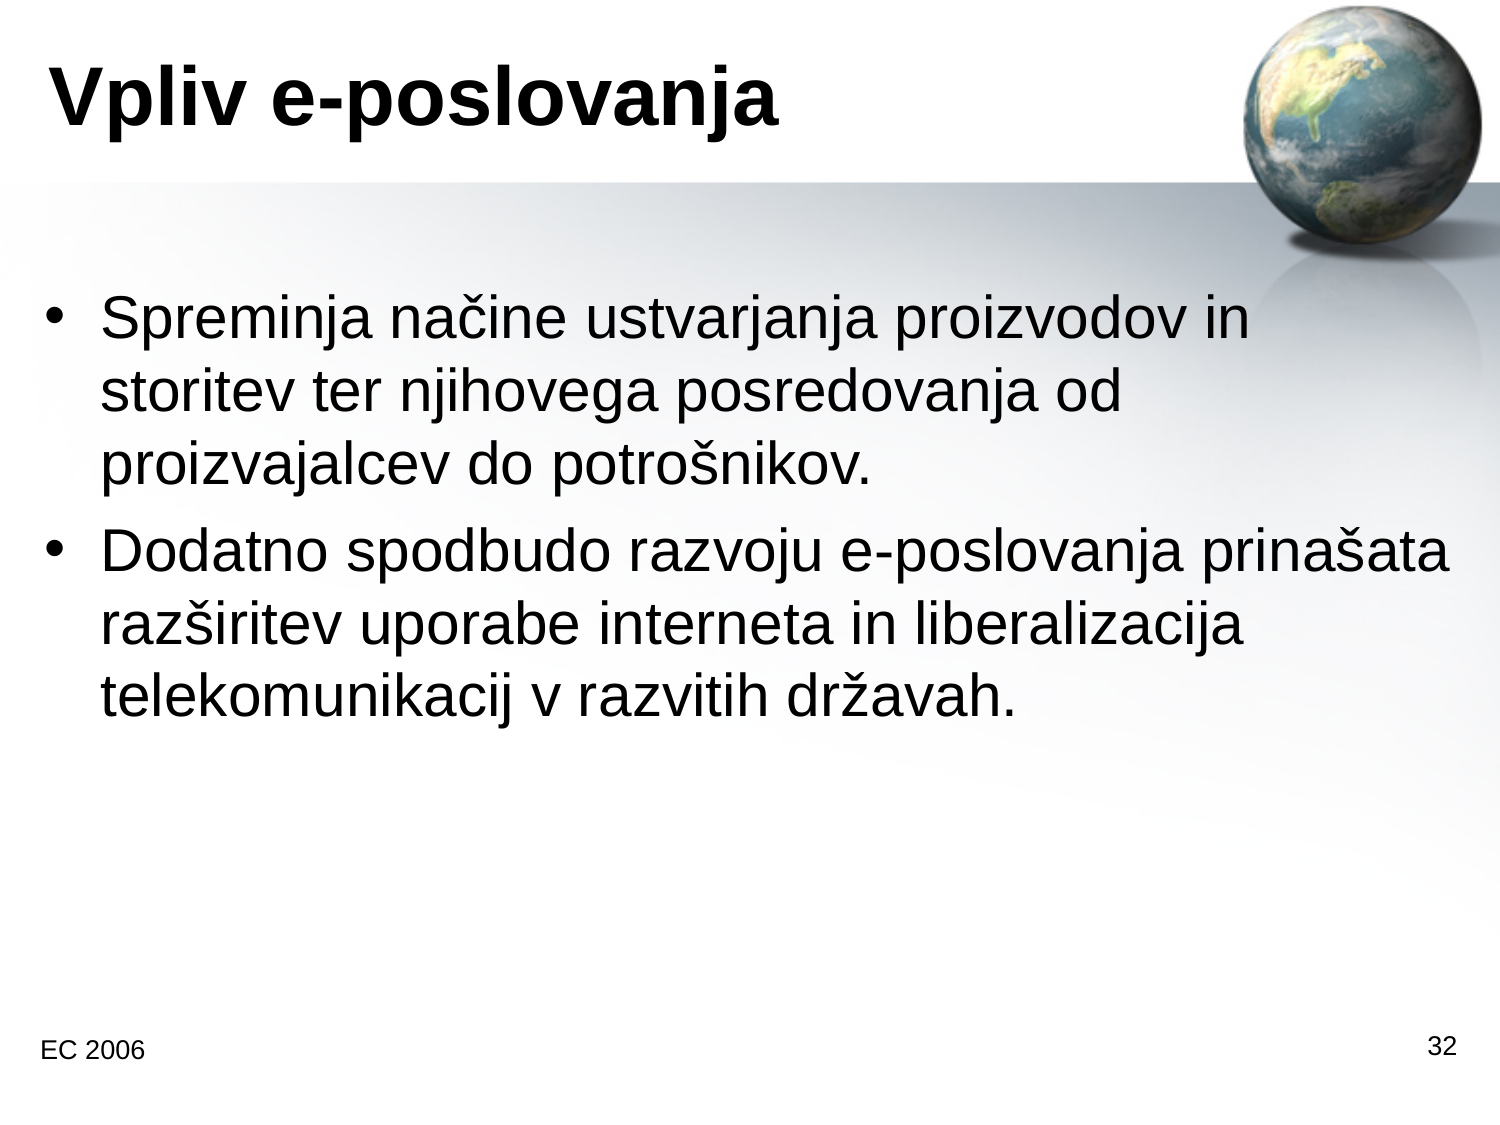

# Vpliv e-poslovanja
Spreminja načine ustvarjanja proizvodov in storitev ter njihovega posredovanja od proizvajalcev do potrošnikov.
Dodatno spodbudo razvoju e-poslovanja prinašata razširitev uporabe interneta in liberalizacija telekomunikacij v razvitih državah.
EC 2006